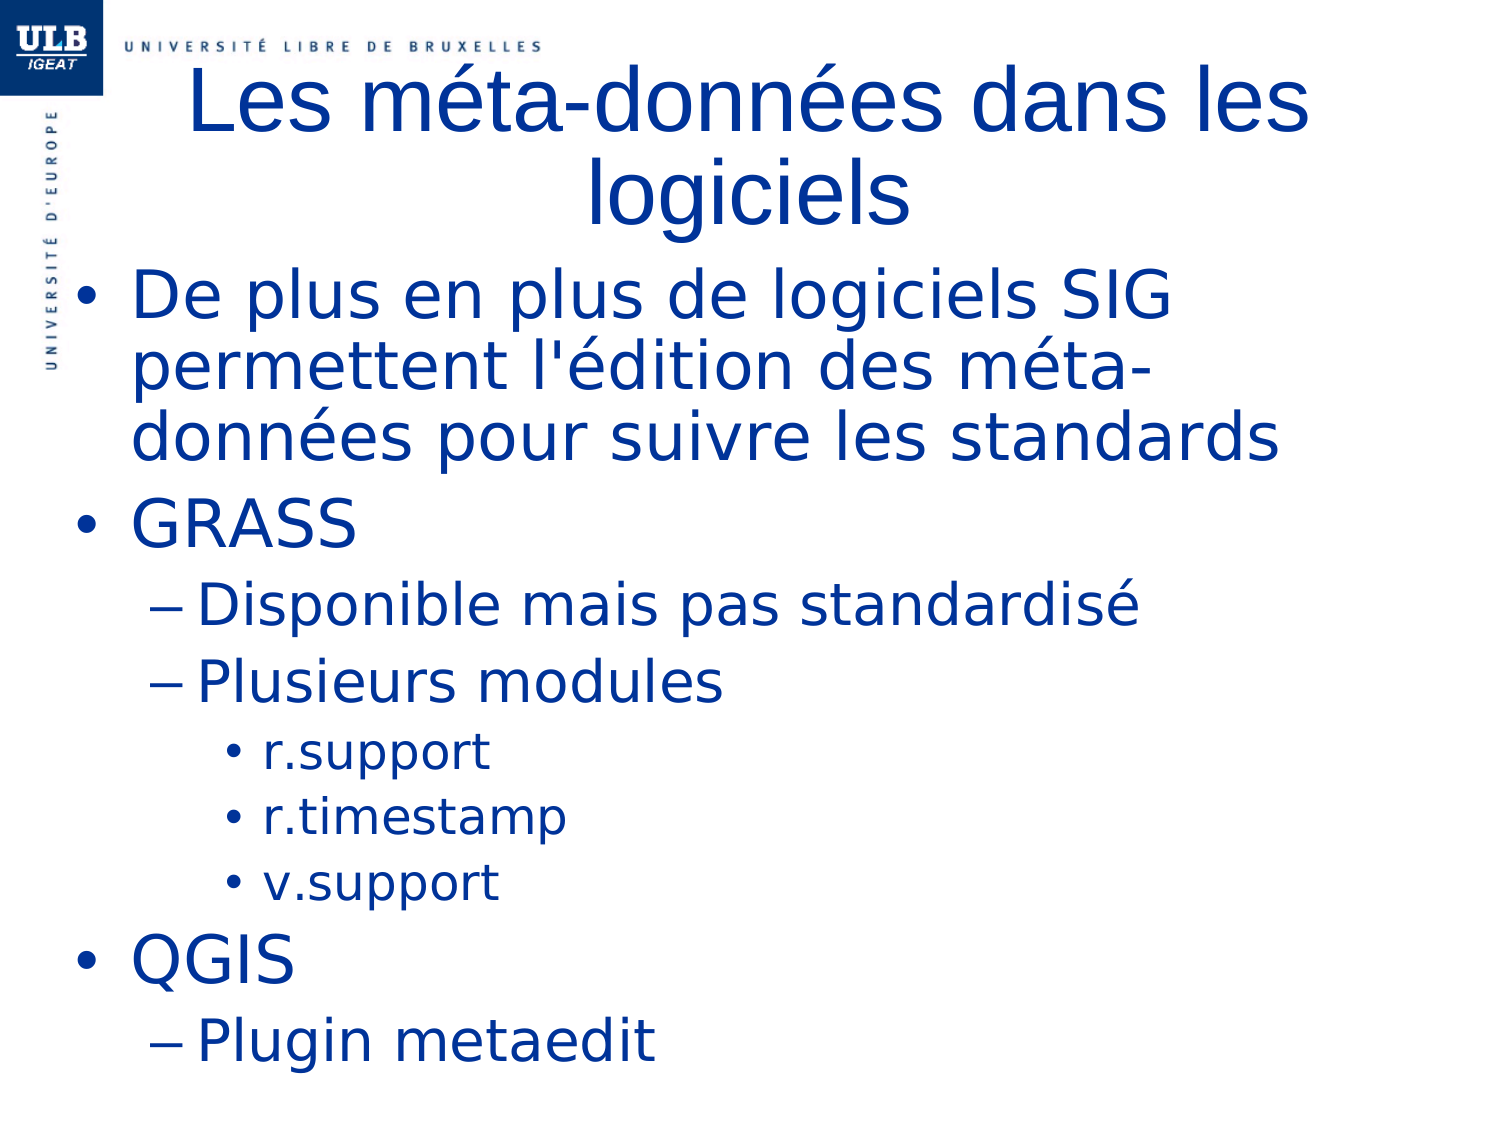

# Les méta-données dans les logiciels
De plus en plus de logiciels SIG permettent l'édition des méta-données pour suivre les standards
GRASS
Disponible mais pas standardisé
Plusieurs modules
r.support
r.timestamp
v.support
QGIS
Plugin metaedit